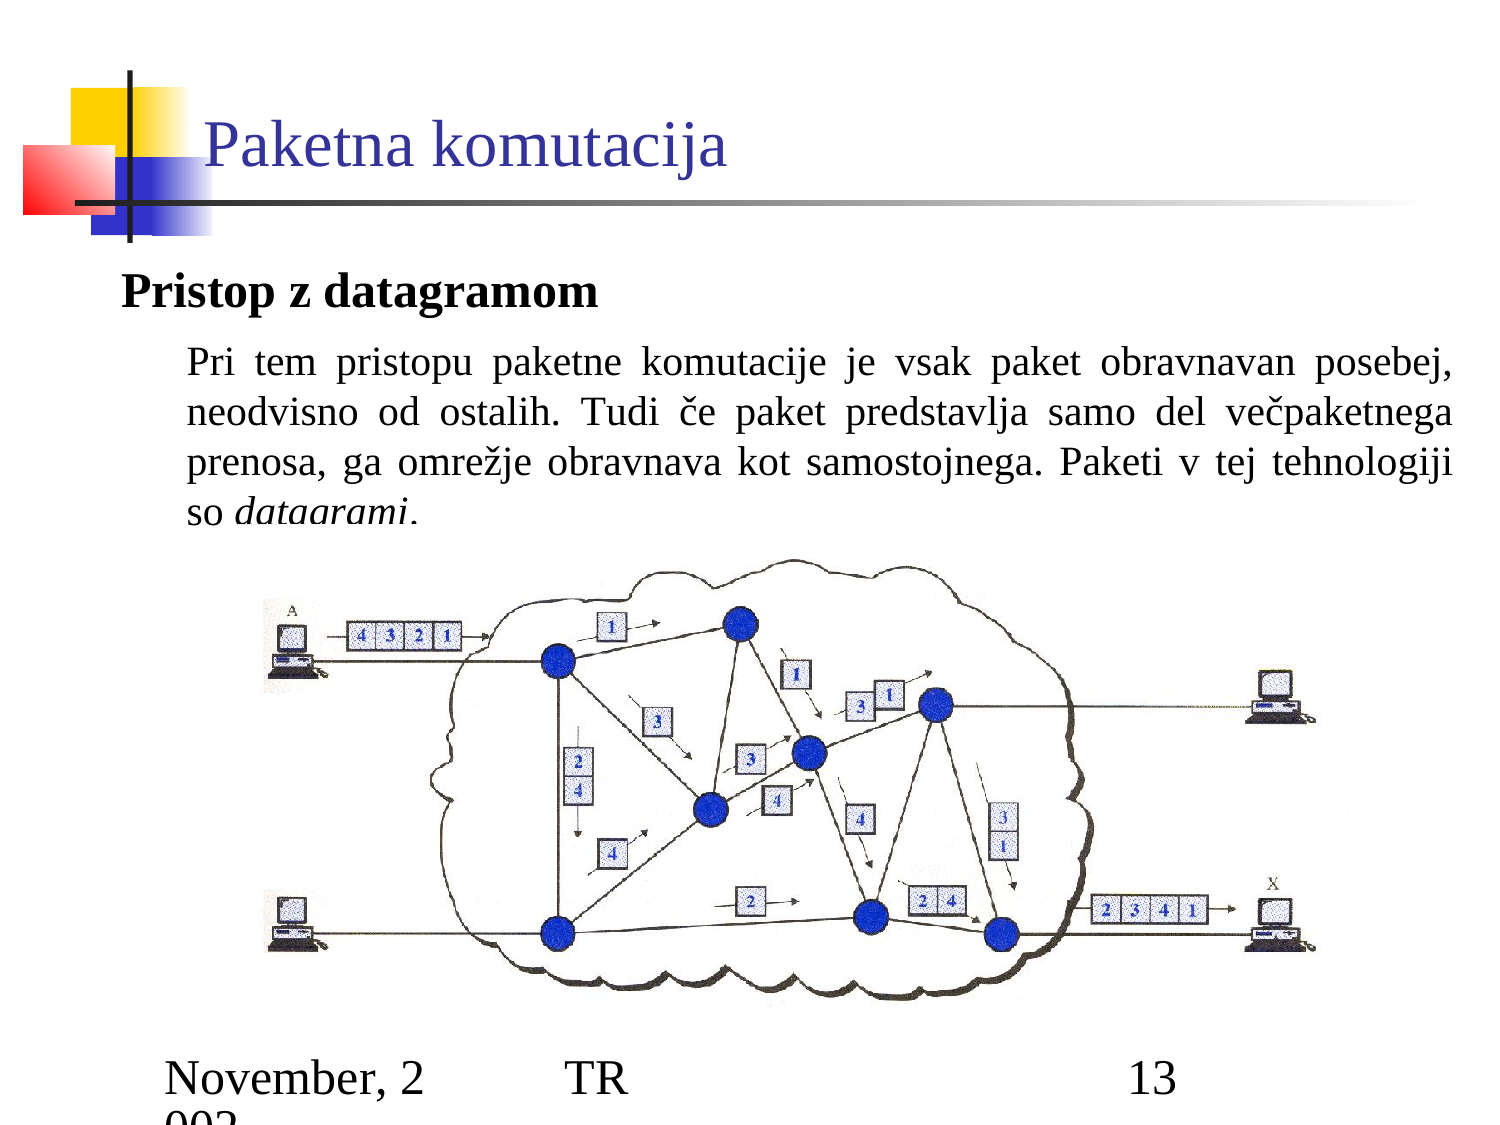

# Paketna komutacija
	Pristop z datagramom
	Pri tem pristopu paketne komutacije je vsak paket obravnavan posebej, neodvisno od ostalih. Tudi če paket predstavlja samo del večpaketnega prenosa, ga omrežje obravnava kot samostojnega. Paketi v tej tehnologiji so datagrami.
November, 2002
TR
13